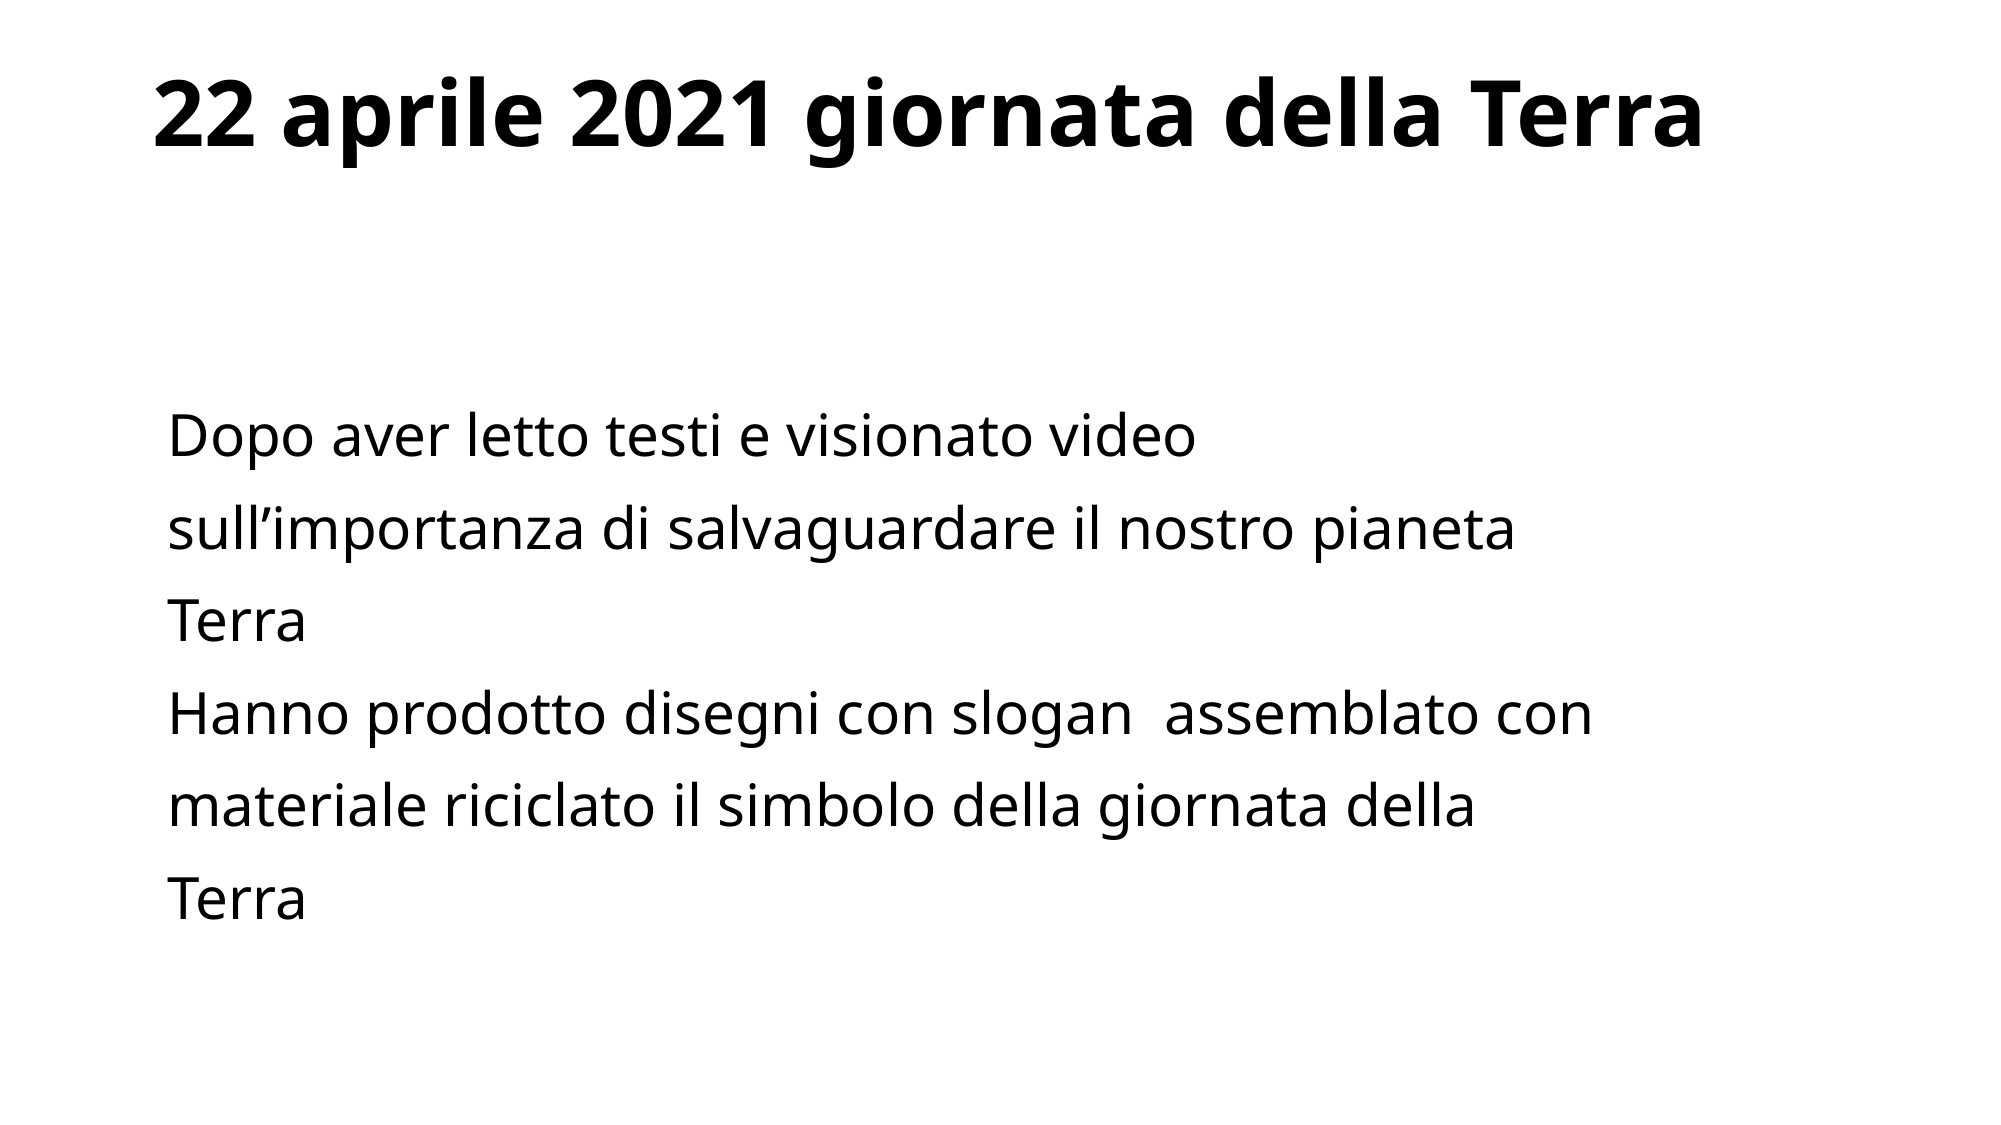

# 22 aprile 2021 giornata della Terra
 Dopo aver letto testi e visionato video
 sull’importanza di salvaguardare il nostro pianeta
 Terra
 Hanno prodotto disegni con slogan assemblato con
 materiale riciclato il simbolo della giornata della
 Terra